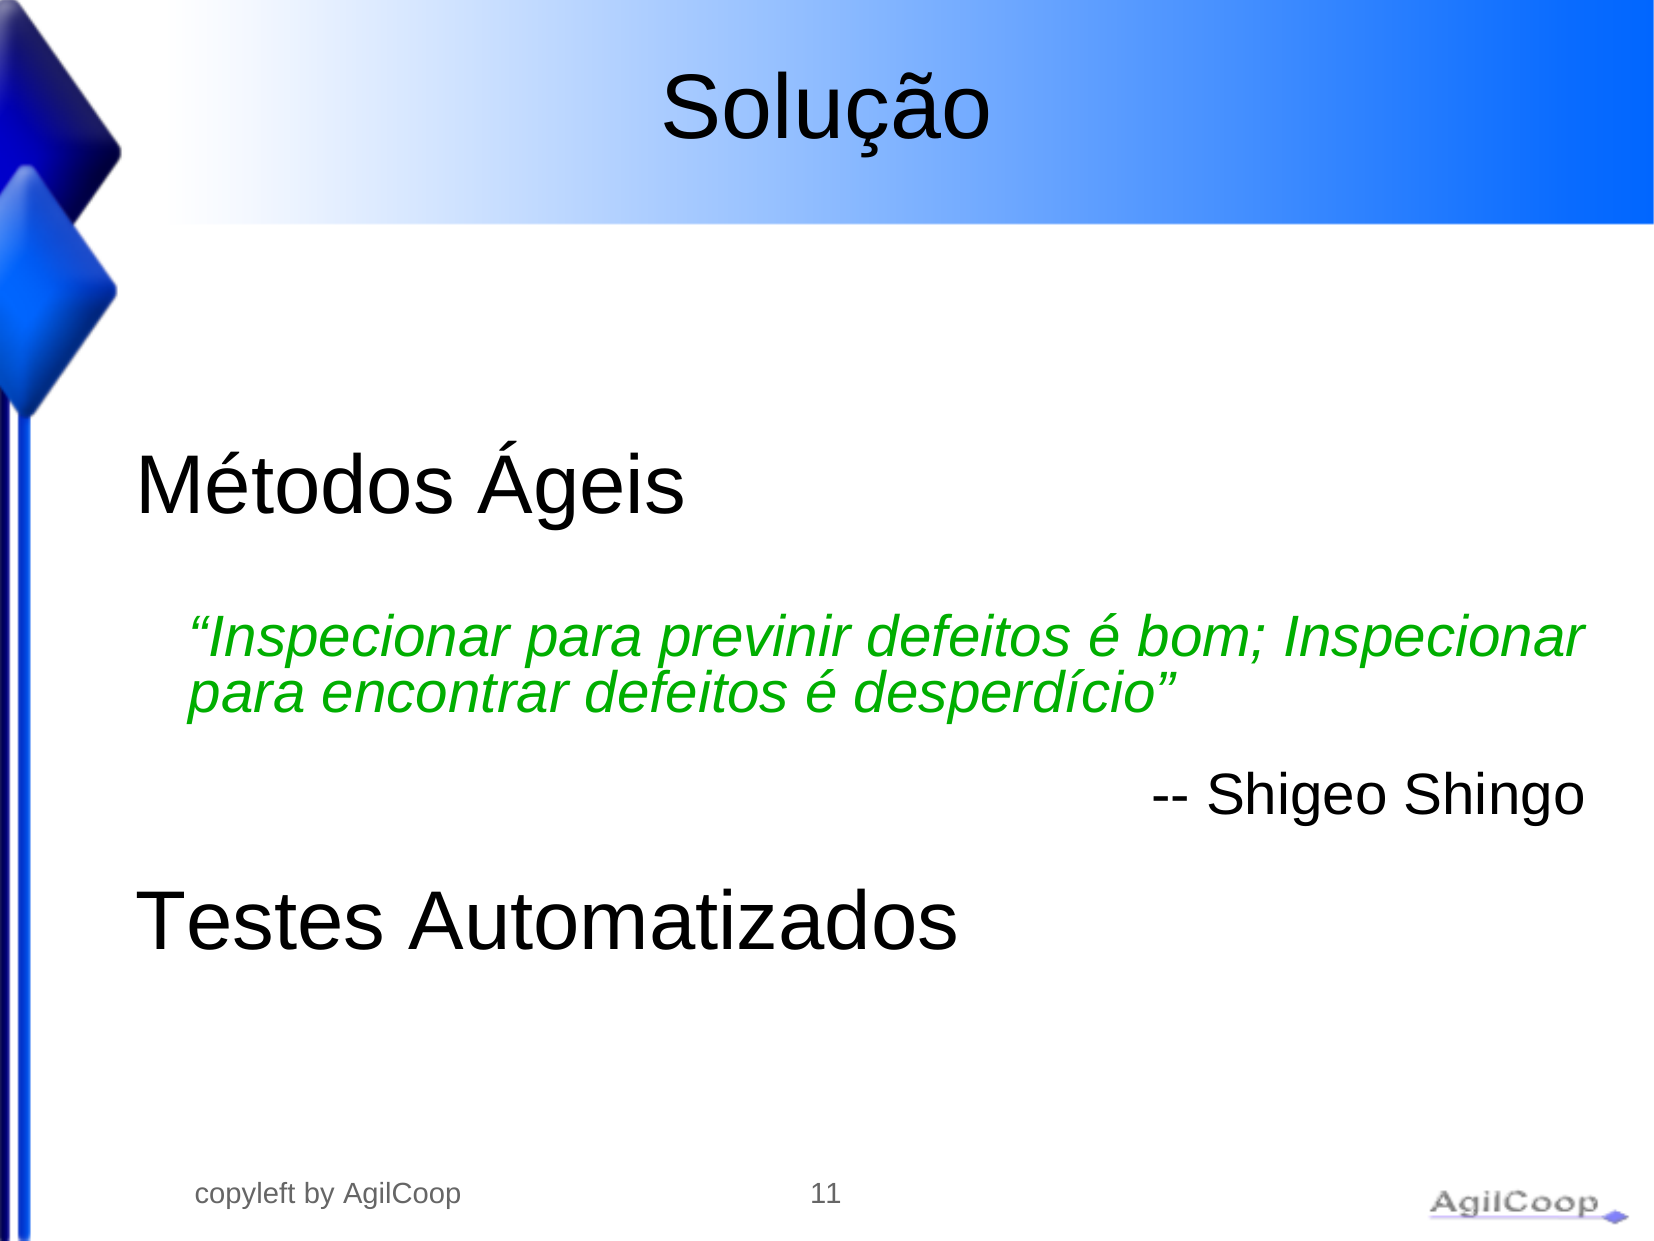

# Solução
Métodos Ágeis
“Inspecionar para previnir defeitos é bom; Inspecionar para encontrar defeitos é desperdício”
-- Shigeo Shingo
Testes Automatizados
copyleft by AgilCoop
11